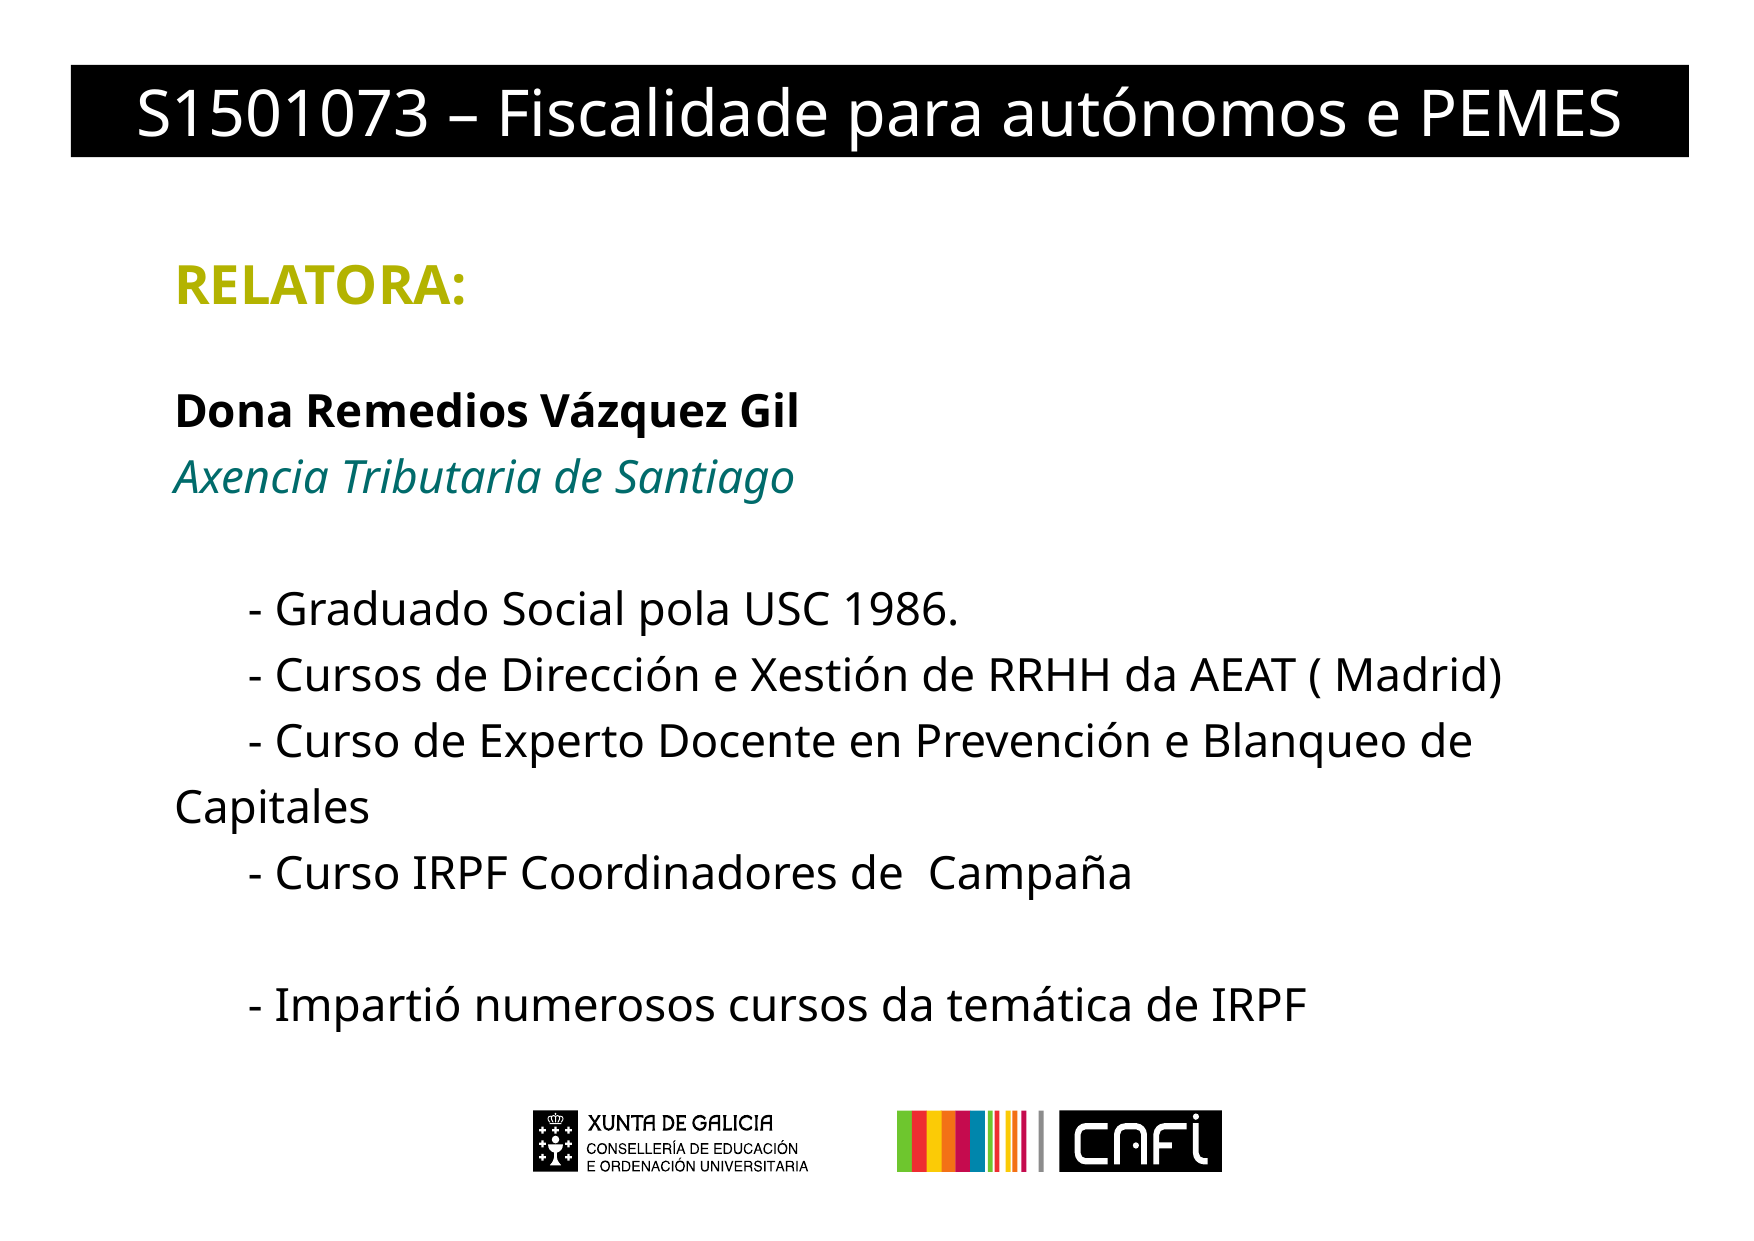

S1501073 – Fiscalidade para autónomos e PEMES
RELATORA:
Dona Remedios Vázquez Gil
Axencia Tributaria de Santiago
	- Graduado Social pola USC 1986.
	- Cursos de Dirección e Xestión de RRHH da AEAT ( Madrid)
	- Curso de Experto Docente en Prevención e Blanqueo de Capitales
	- Curso IRPF Coordinadores de Campaña
	- Impartió numerosos cursos da temática de IRPF